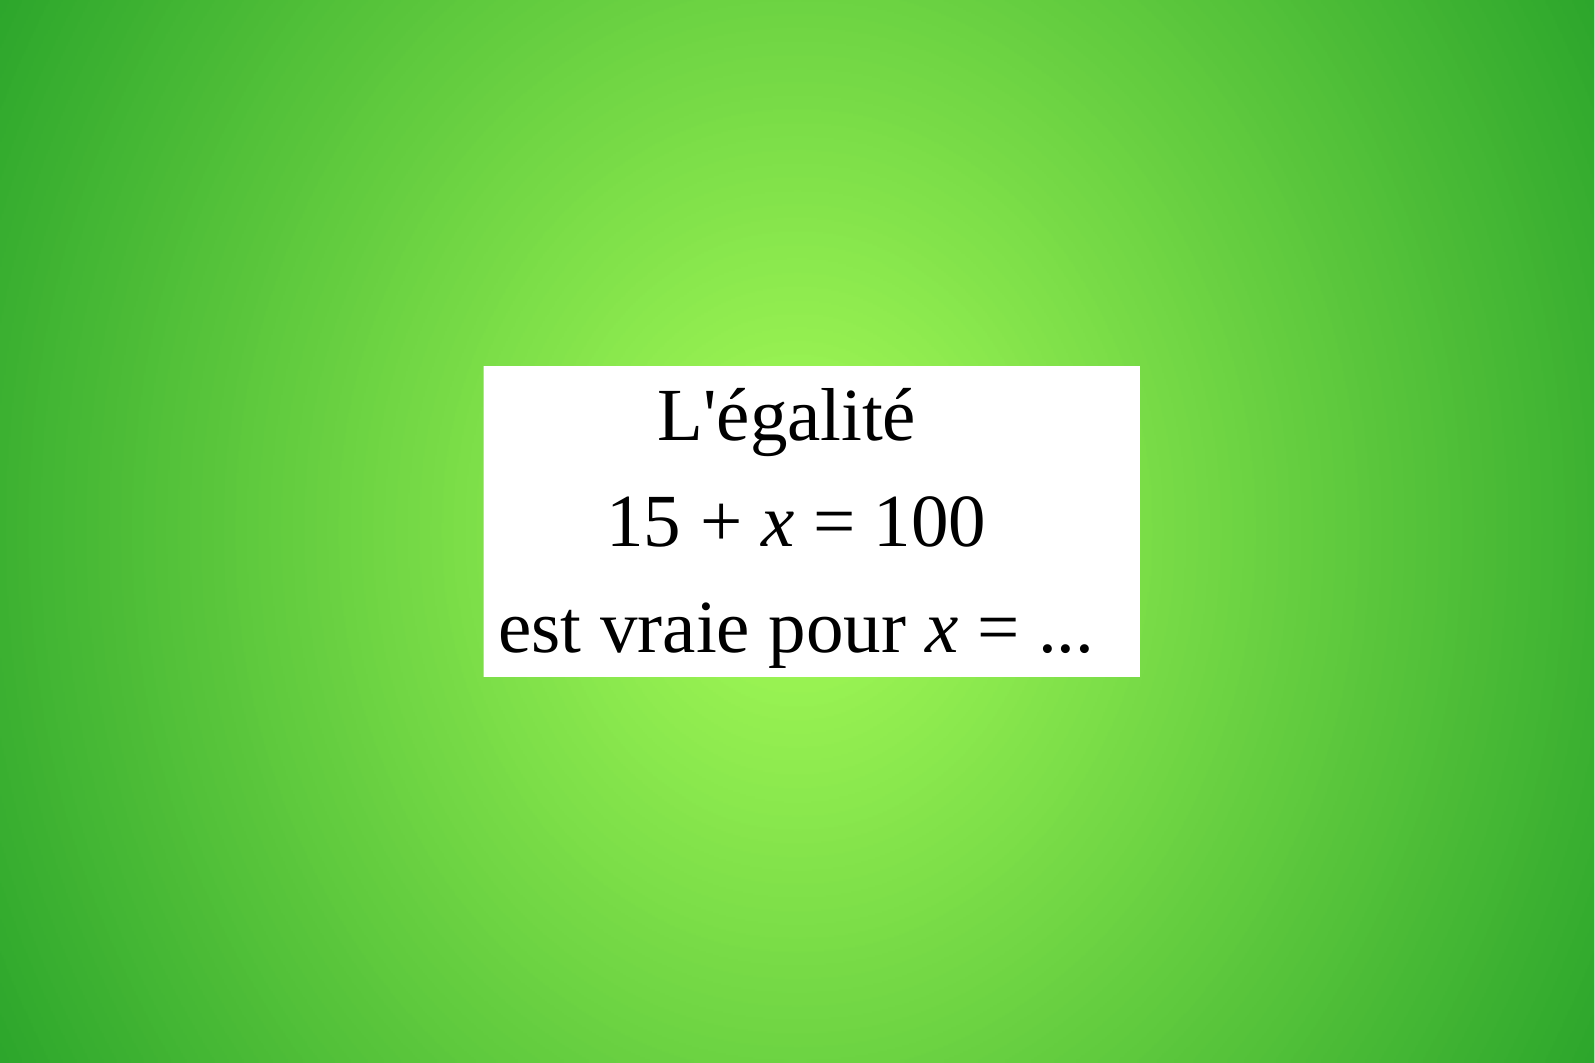

L'égalité
15 + x = 100
est vraie pour x = ...